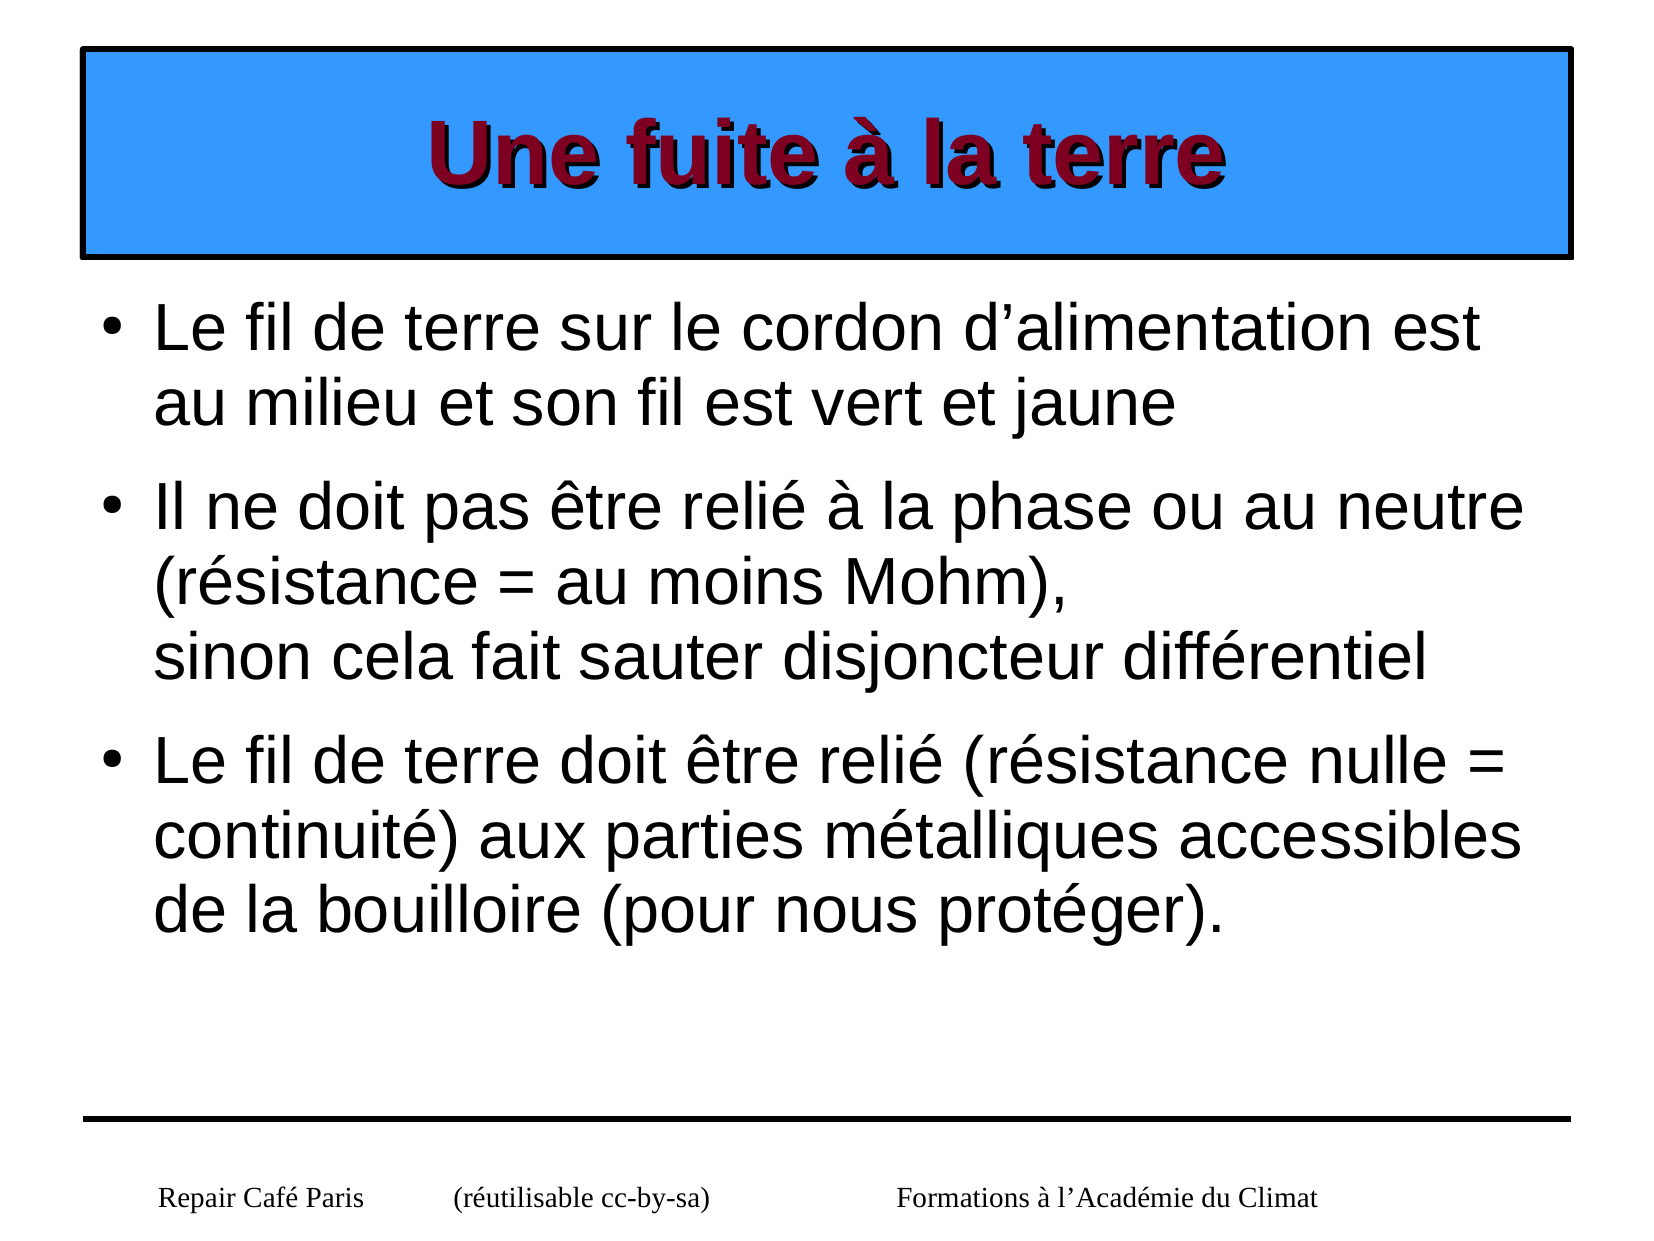

# Une fuite à la terre
Le fil de terre sur le cordon d’alimentation est au milieu et son fil est vert et jaune
Il ne doit pas être relié à la phase ou au neutre
(résistance = au moins Mohm),						sinon cela fait sauter disjoncteur différentiel
Le fil de terre doit être relié (résistance nulle = continuité) aux parties métalliques accessibles de la bouilloire (pour nous protéger).